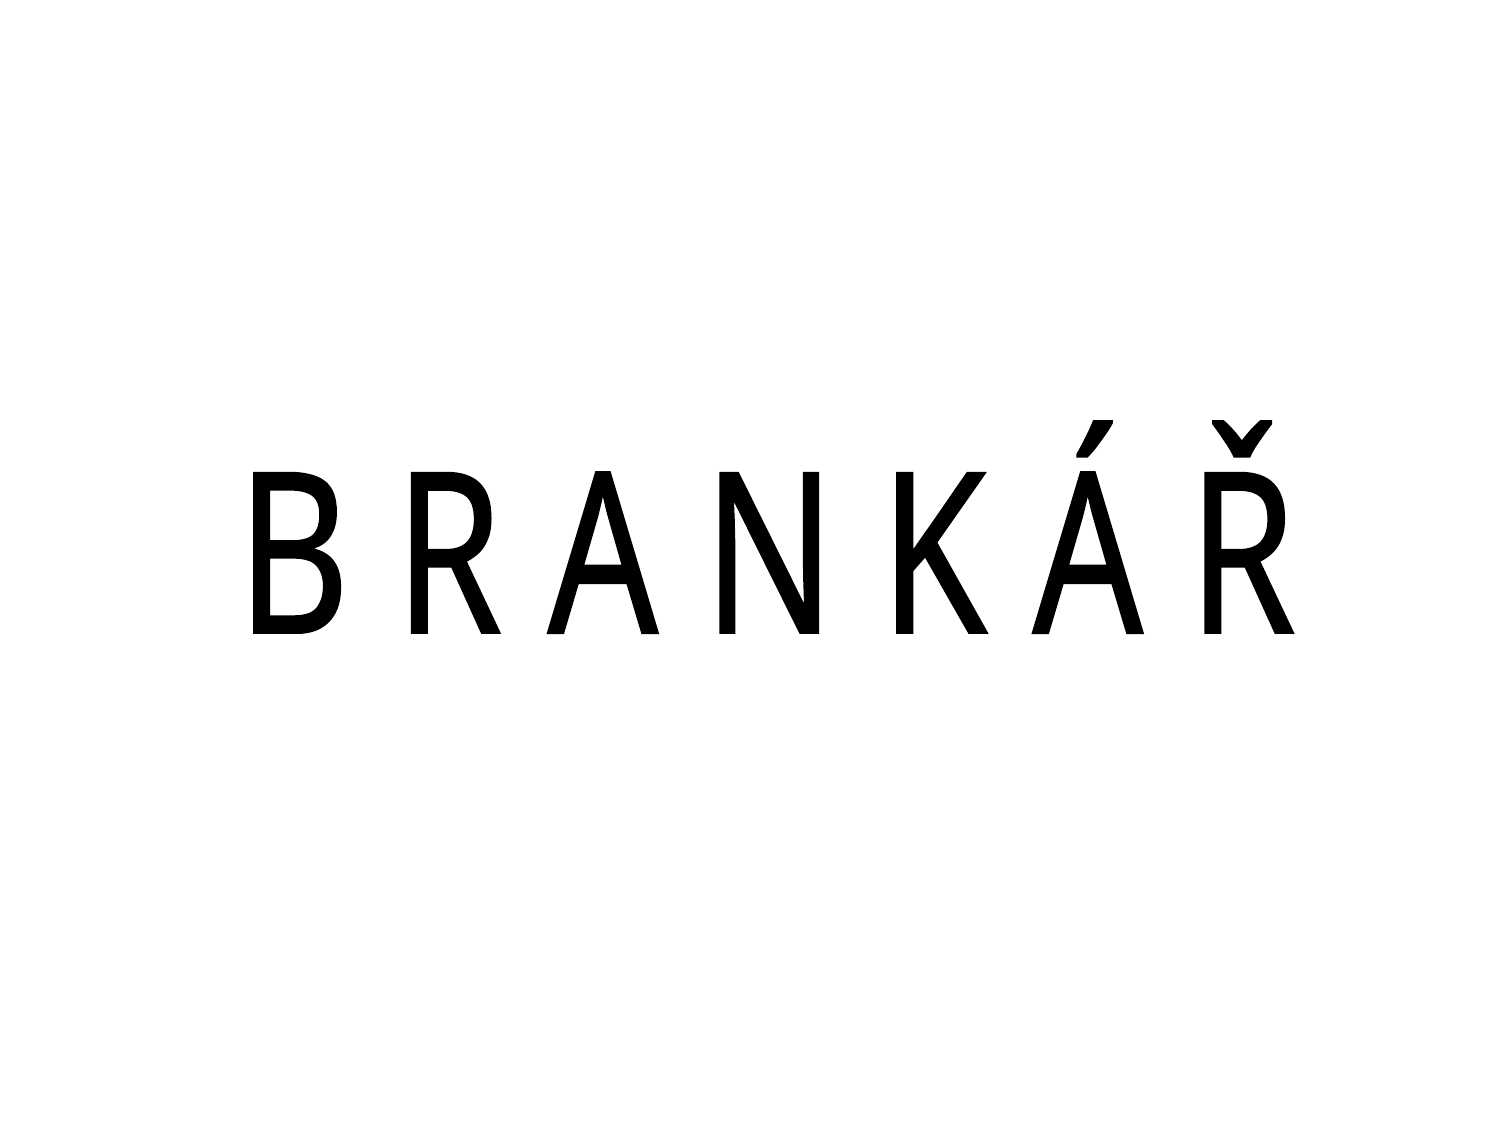

B R A N K Á Ř